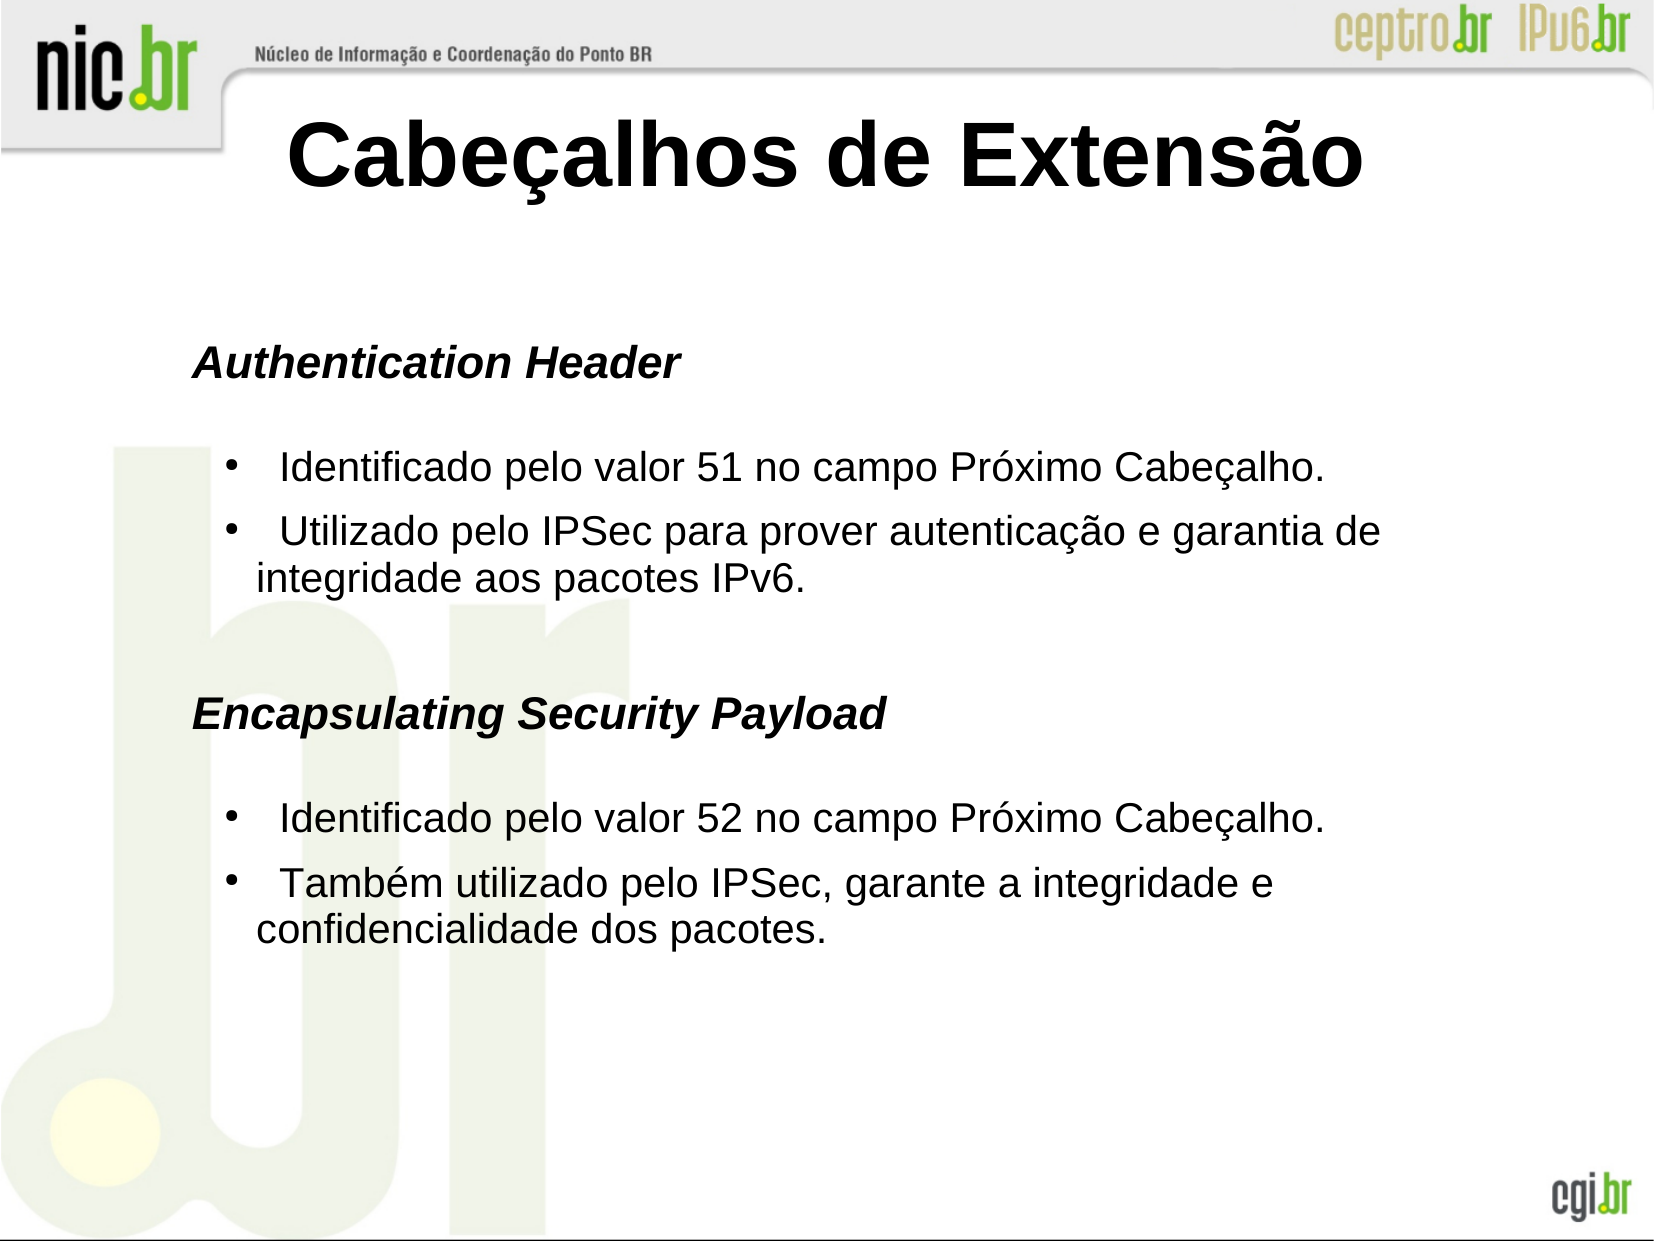

Cabeçalhos de Extensão
Authentication Header
 Identificado pelo valor 51 no campo Próximo Cabeçalho.
 Utilizado pelo IPSec para prover autenticação e garantia de integridade aos pacotes IPv6.
Encapsulating Security Payload
 Identificado pelo valor 52 no campo Próximo Cabeçalho.
 Também utilizado pelo IPSec, garante a integridade e confidencialidade dos pacotes.